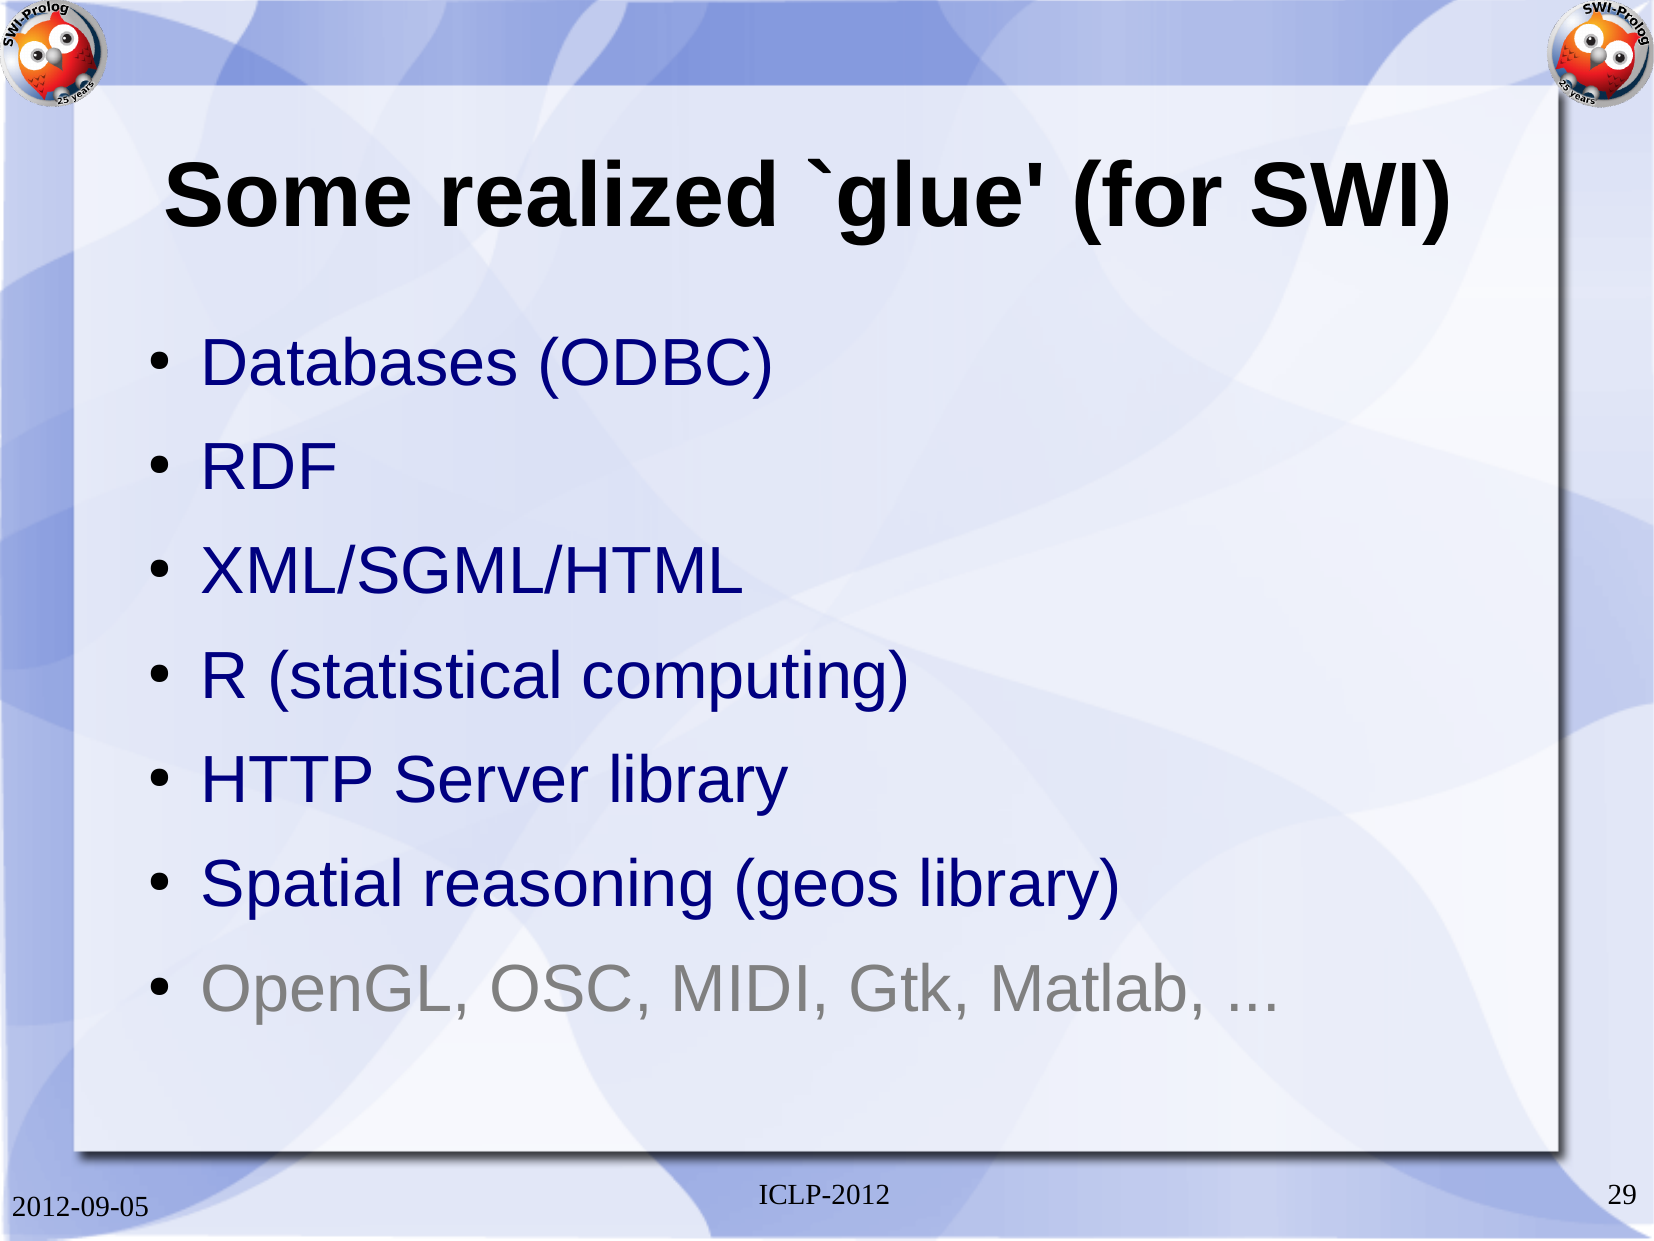

# Some realized `glue' (for SWI)
Databases (ODBC)
RDF
XML/SGML/HTML
R (statistical computing)
HTTP Server library
Spatial reasoning (geos library)
OpenGL, OSC, MIDI, Gtk, Matlab, ...
ICLP-2012
29
2012-09-05